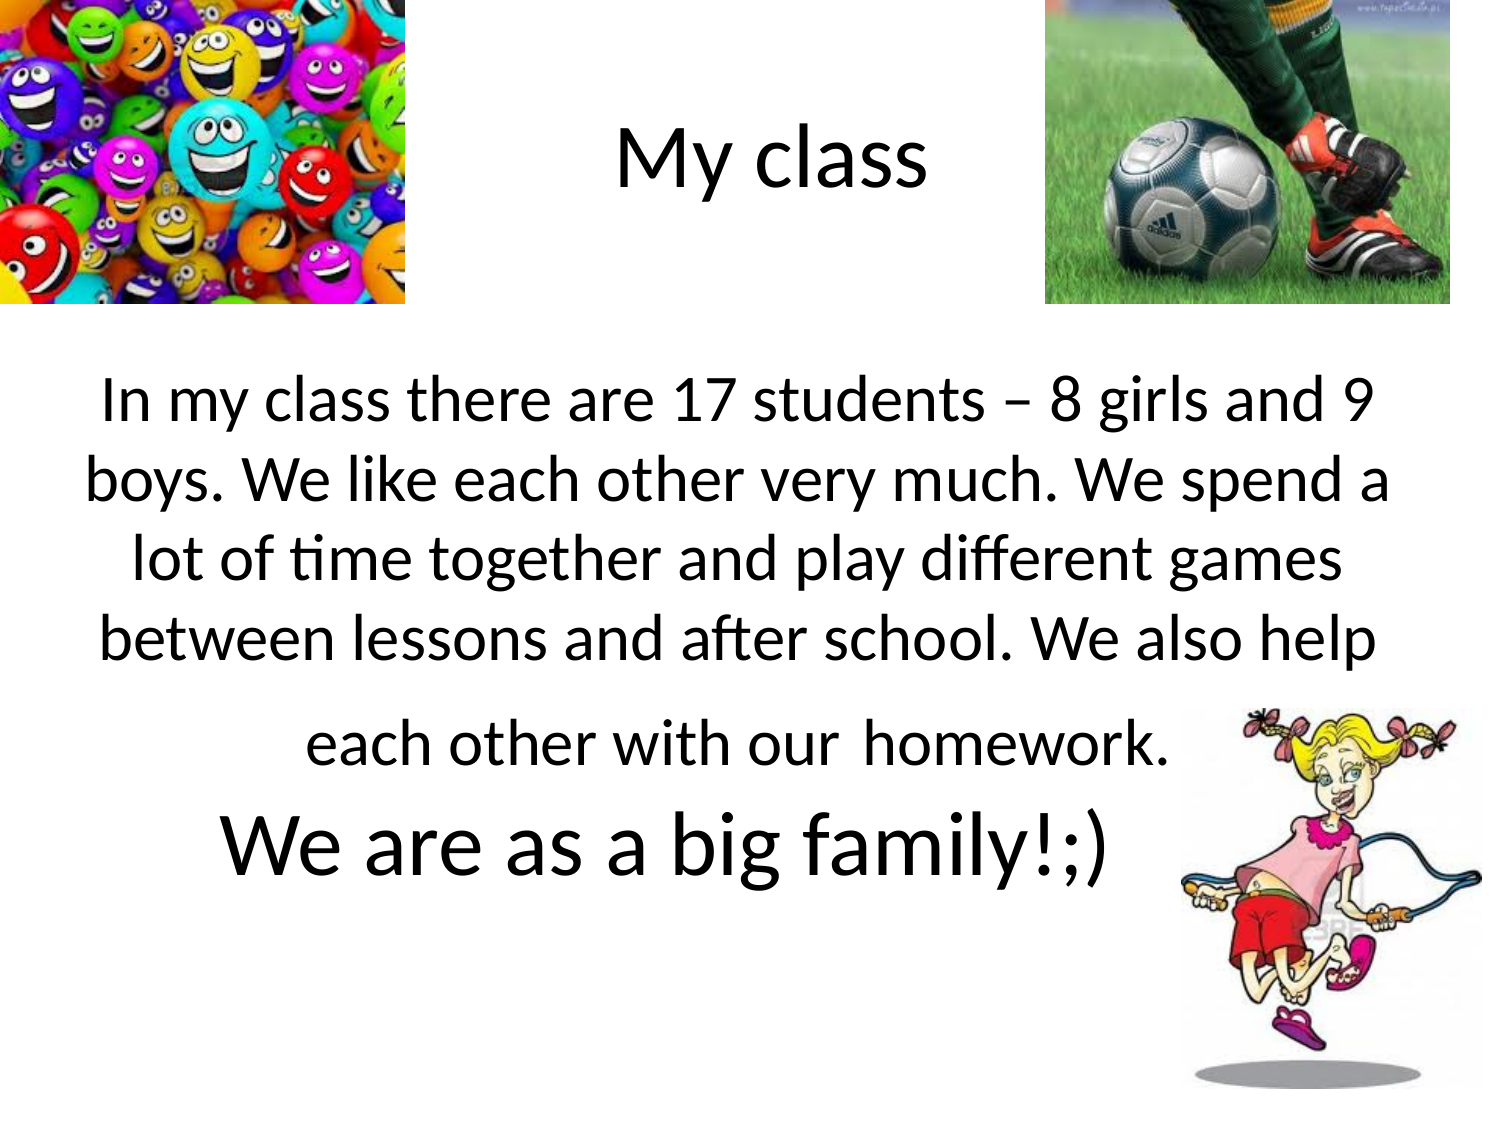

# My class
In my class there are 17 students – 8 girls and 9 boys. We like each other very much. We spend a lot of time together and play different games between lessons and after school. We also help each other with our homework.
 We are as a big family!;)